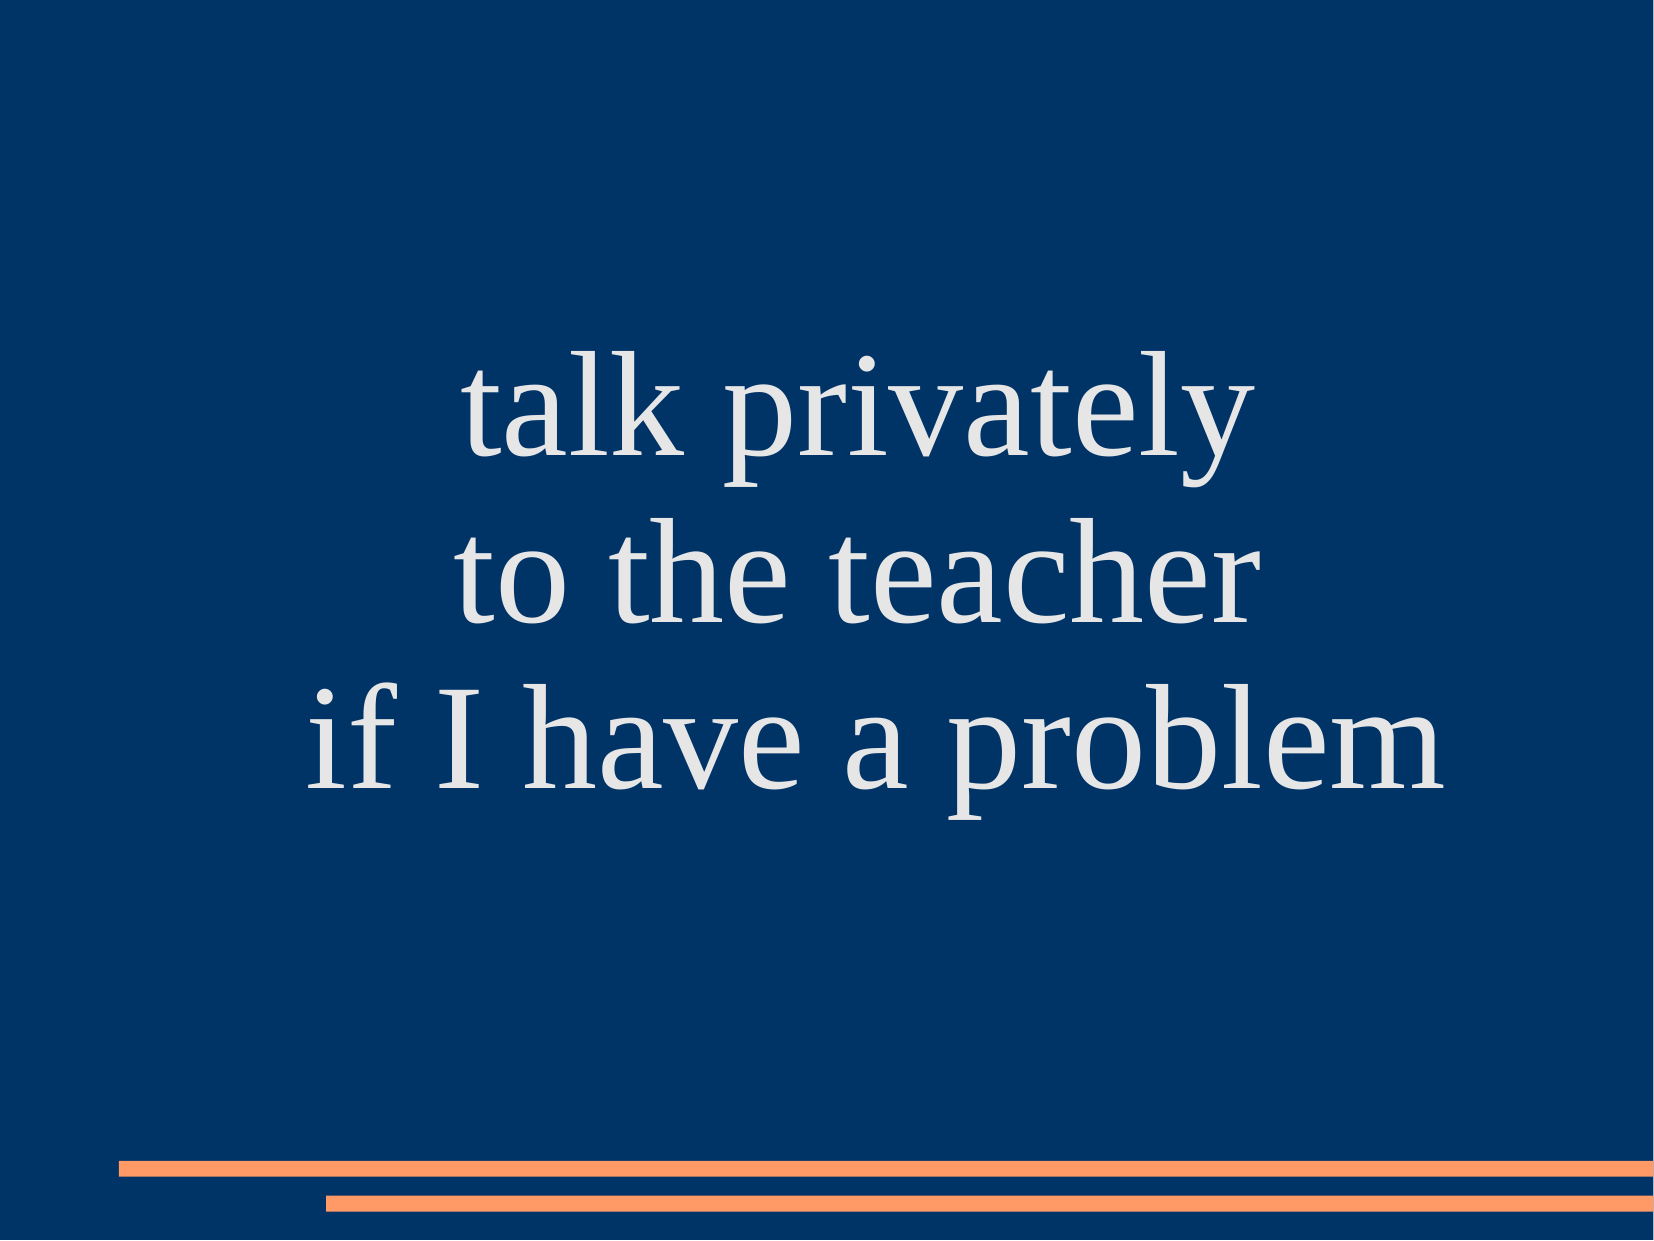

#
talk privately
to the teacher
if I have a problem